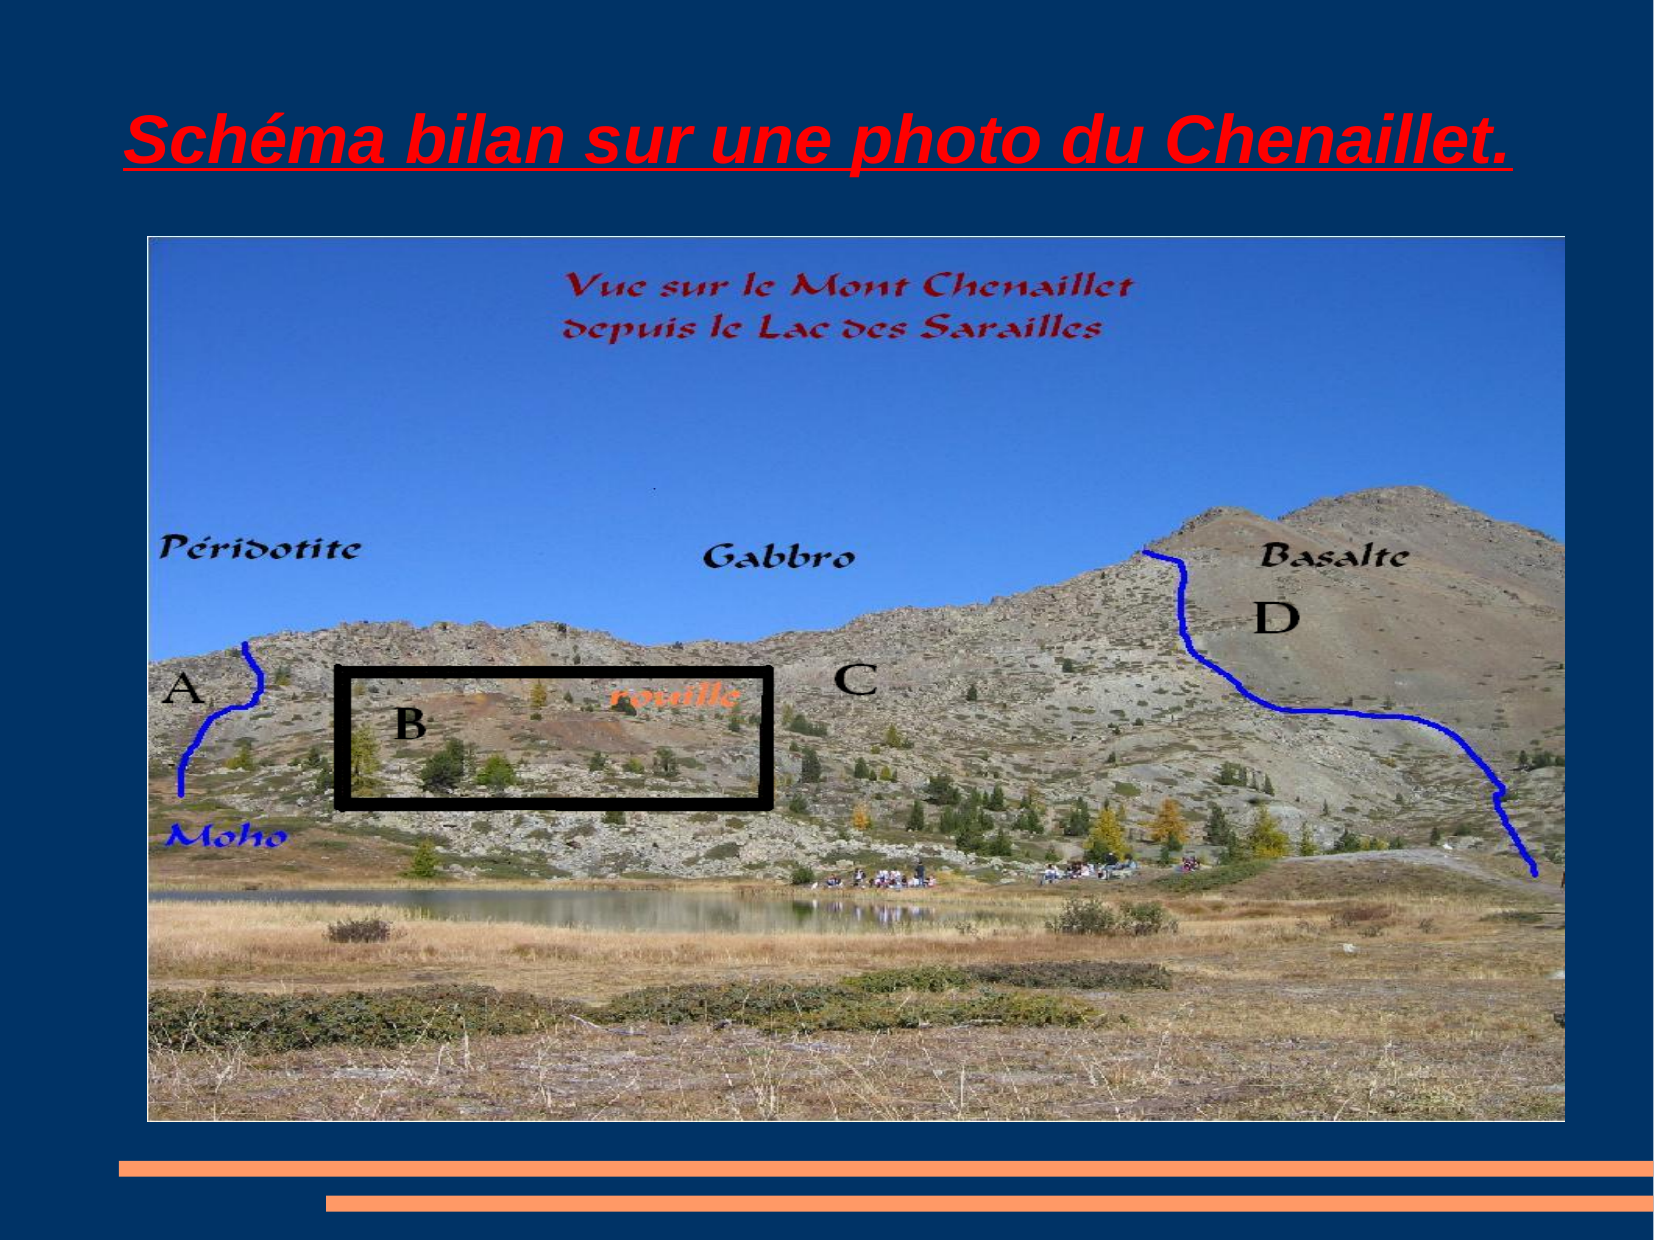

# Schéma bilan sur une photo du Chenaillet.